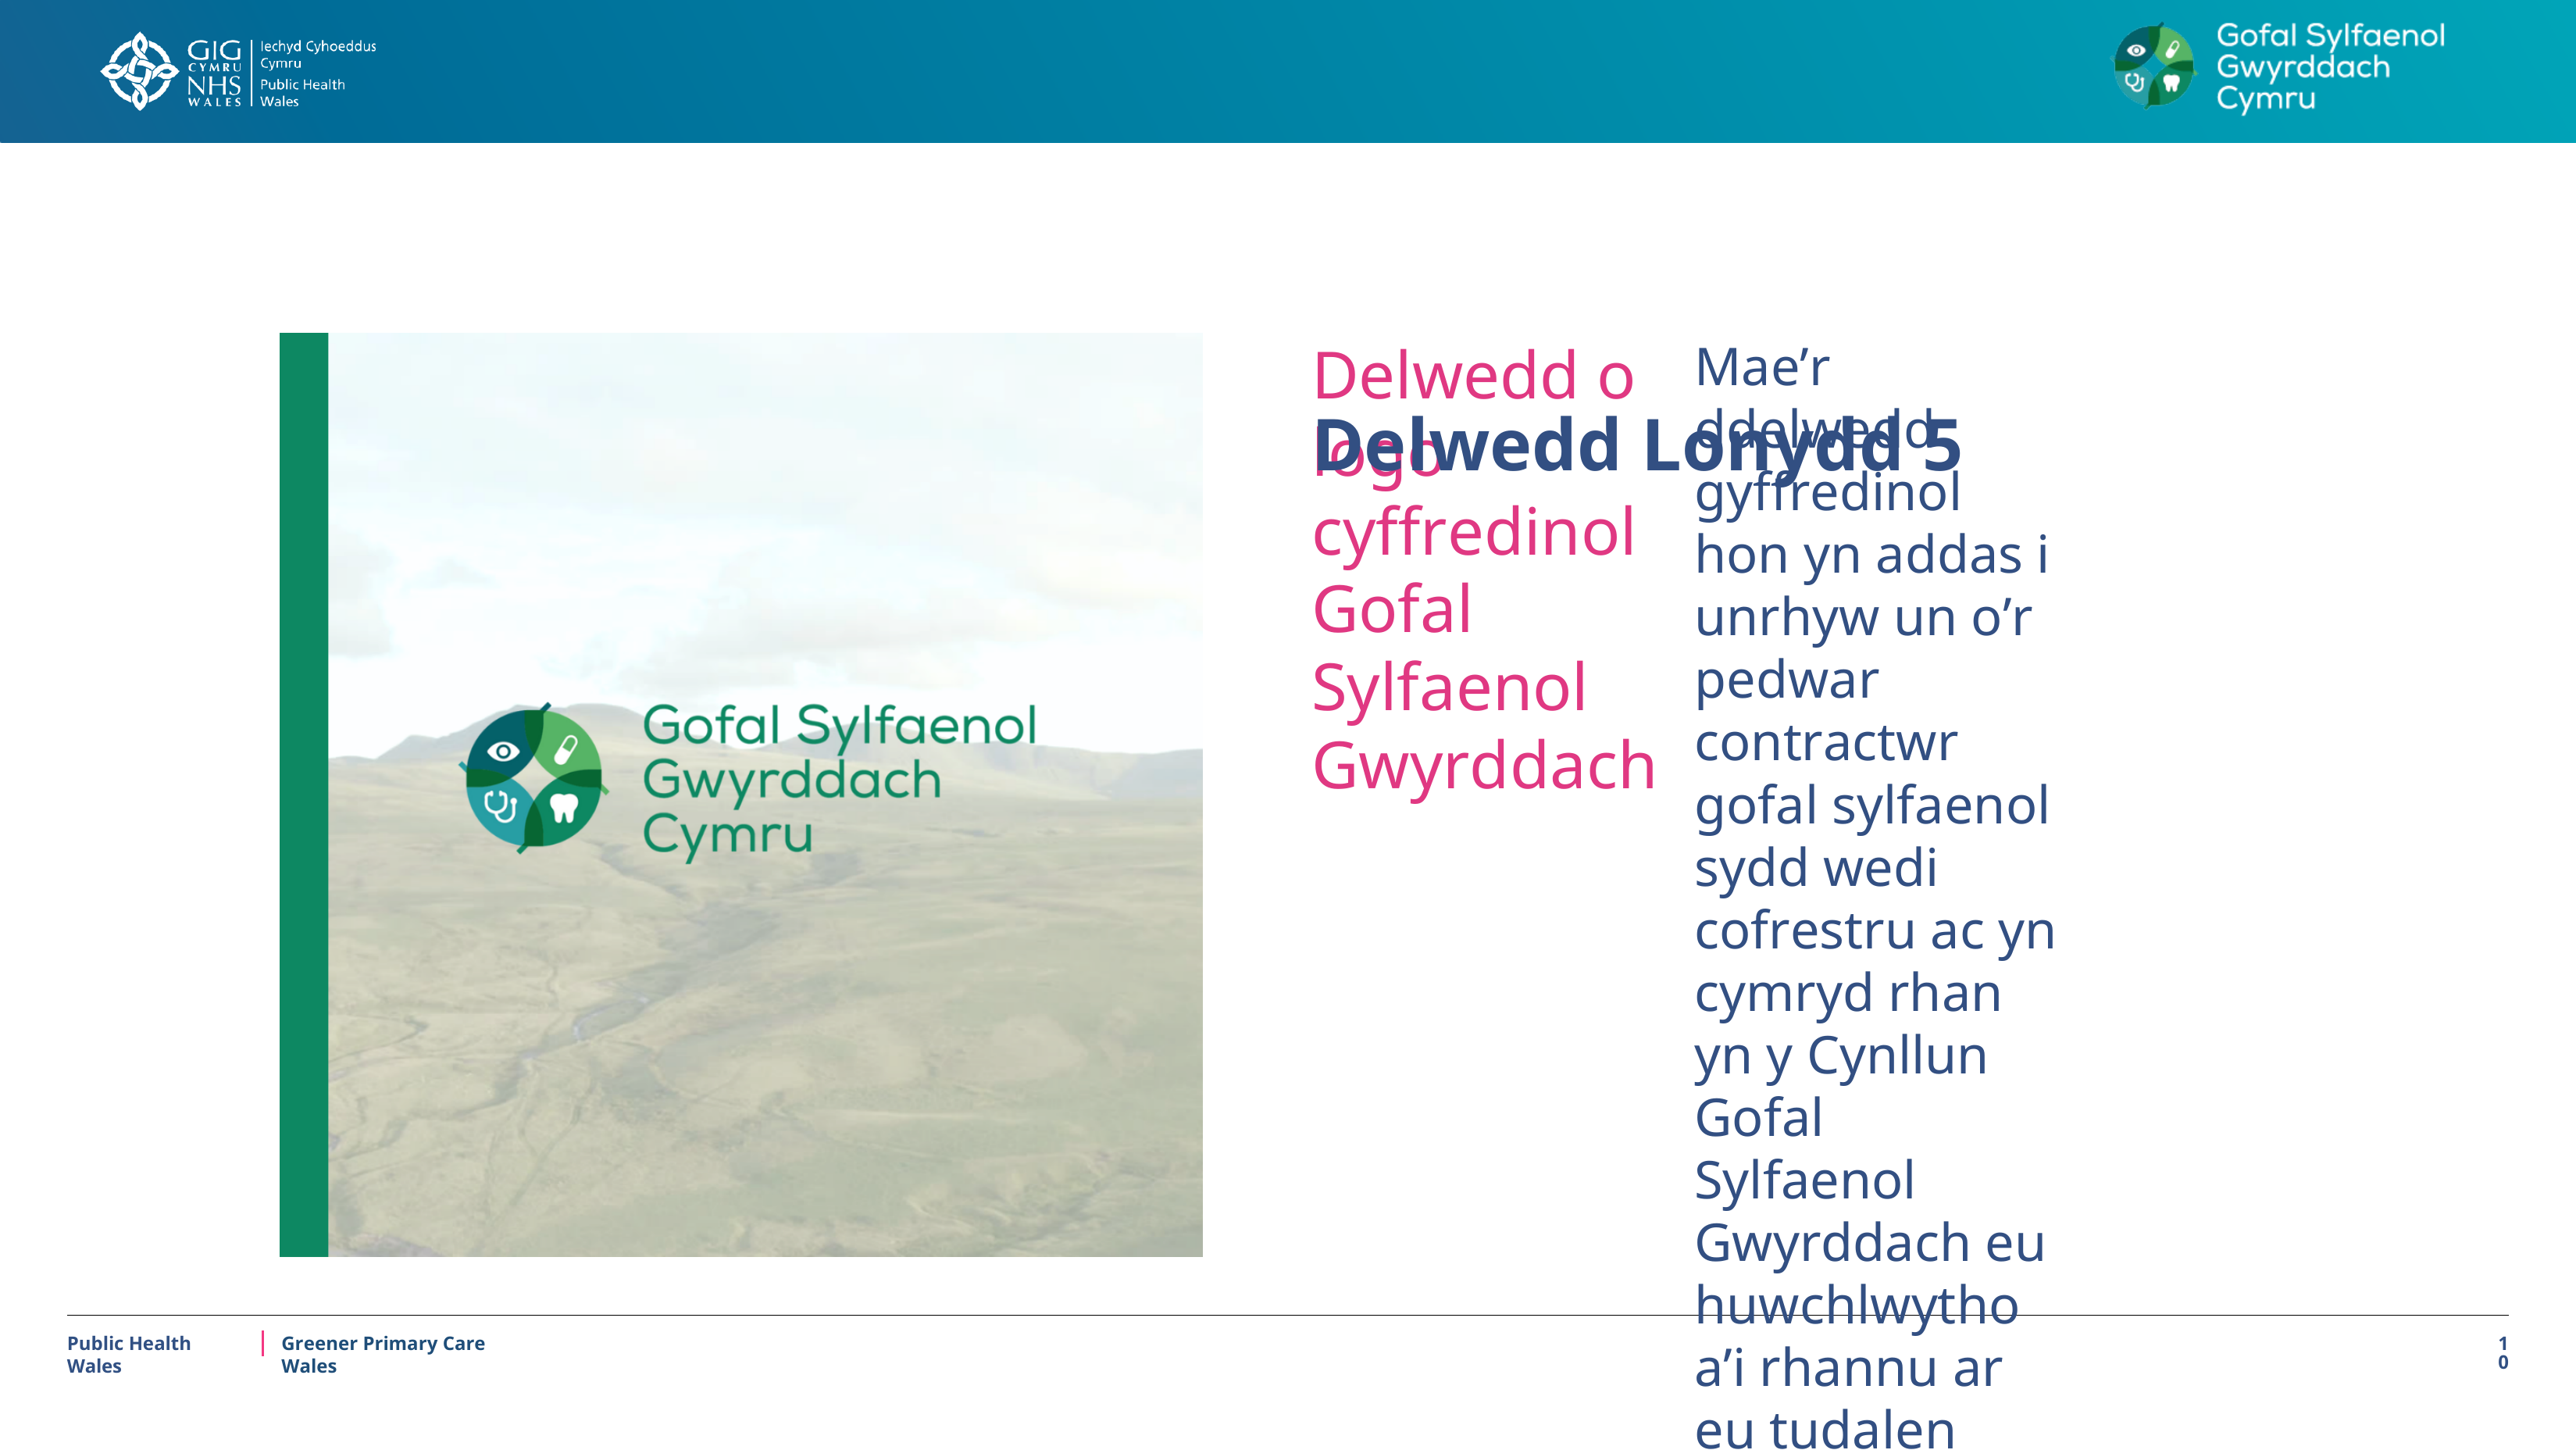

# Delwedd o logo cyffredinol Gofal Sylfaenol Gwyrddach
Mae’r ddelwedd gyffredinol hon yn addas i unrhyw un o’r pedwar contractwr gofal sylfaenol sydd wedi cofrestru ac yn cymryd rhan yn y Cynllun Gofal Sylfaenol Gwyrddach eu huwchlwytho a’i rhannu ar eu tudalen Instagram.
Ffynhonnell y ddelwedd: Pexels; Jack Redgate, tirwedd fynyddig Pen y Fan.
Delwedd Lonydd 5
Public Health Wales
Greener Primary Care Wales